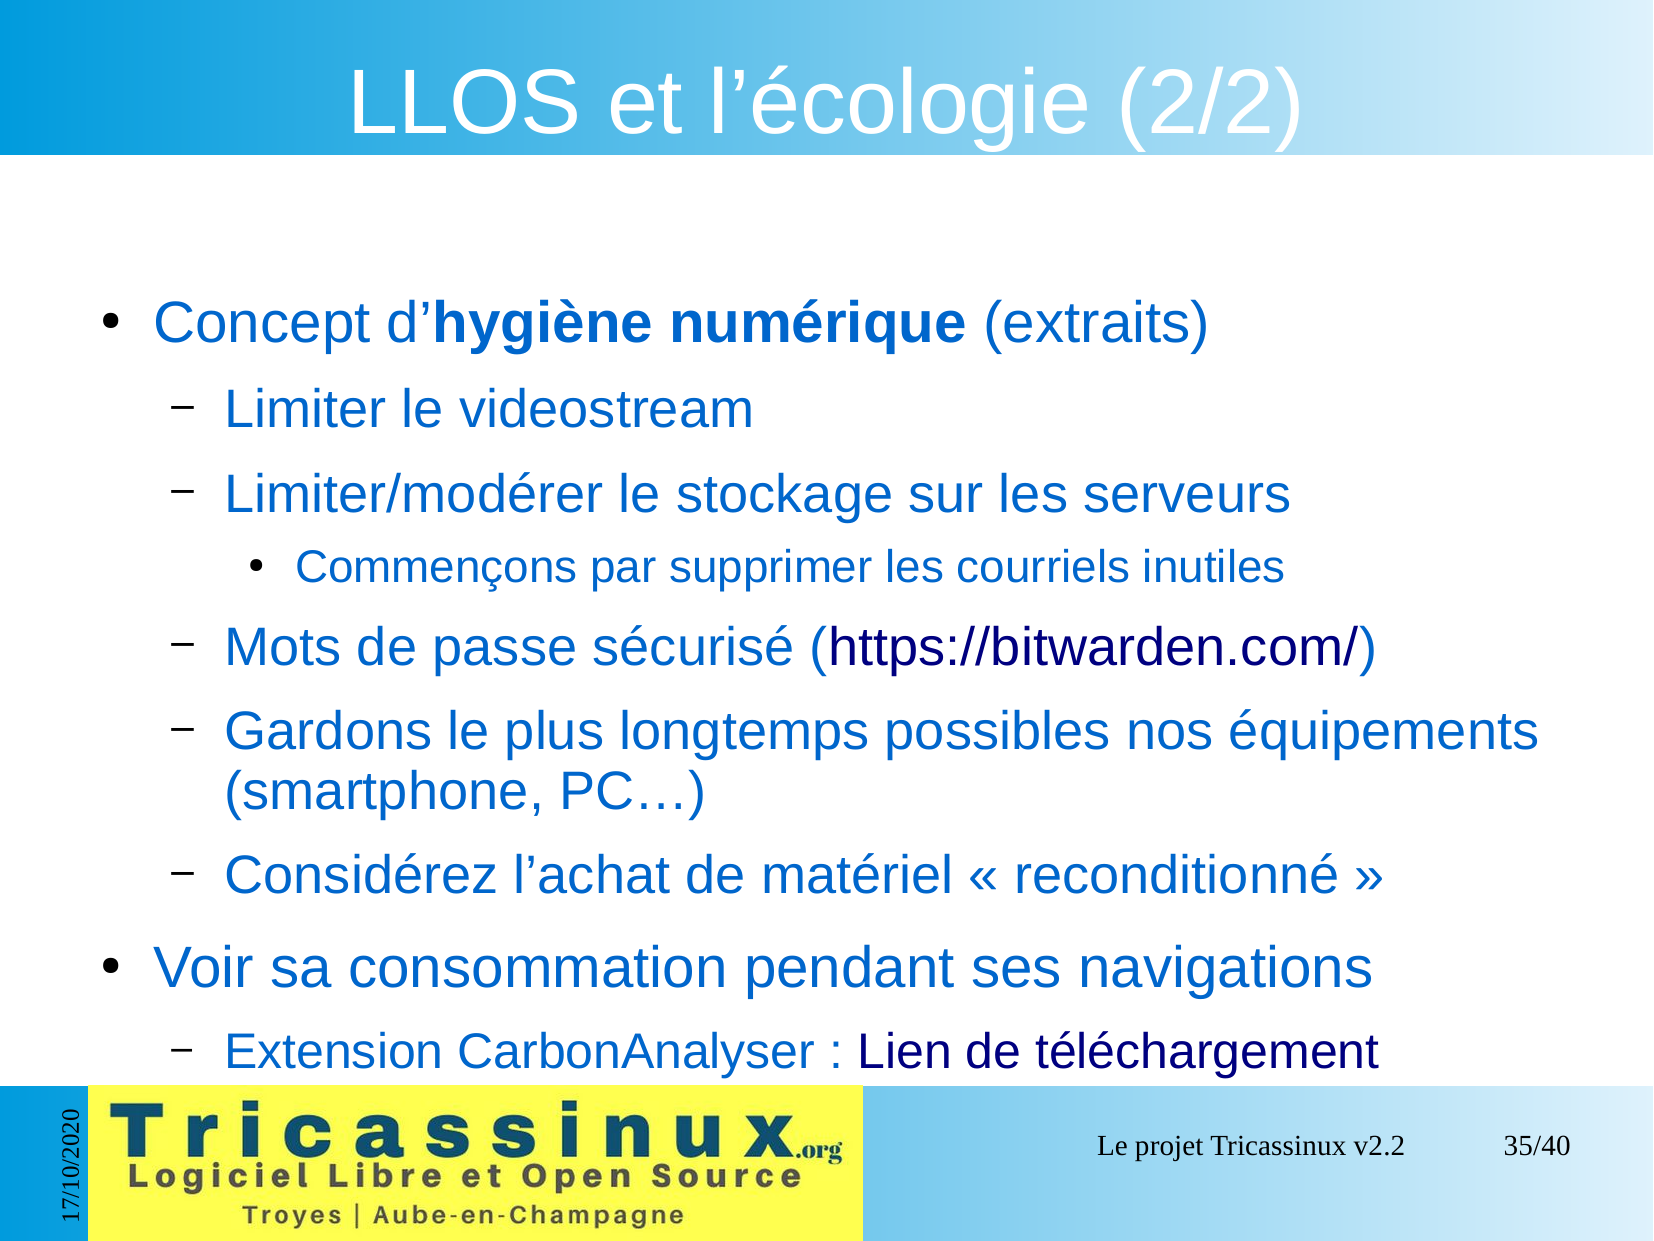

# LLOS et l’écologie (2/2)
Concept d’hygiène numérique (extraits)
Limiter le videostream
Limiter/modérer le stockage sur les serveurs
Commençons par supprimer les courriels inutiles
Mots de passe sécurisé (https://bitwarden.com/)
Gardons le plus longtemps possibles nos équipements (smartphone, PC…)
Considérez l’achat de matériel « reconditionné »
Voir sa consommation pendant ses navigations
Extension CarbonAnalyser : Lien de téléchargement
17/10/2020
35